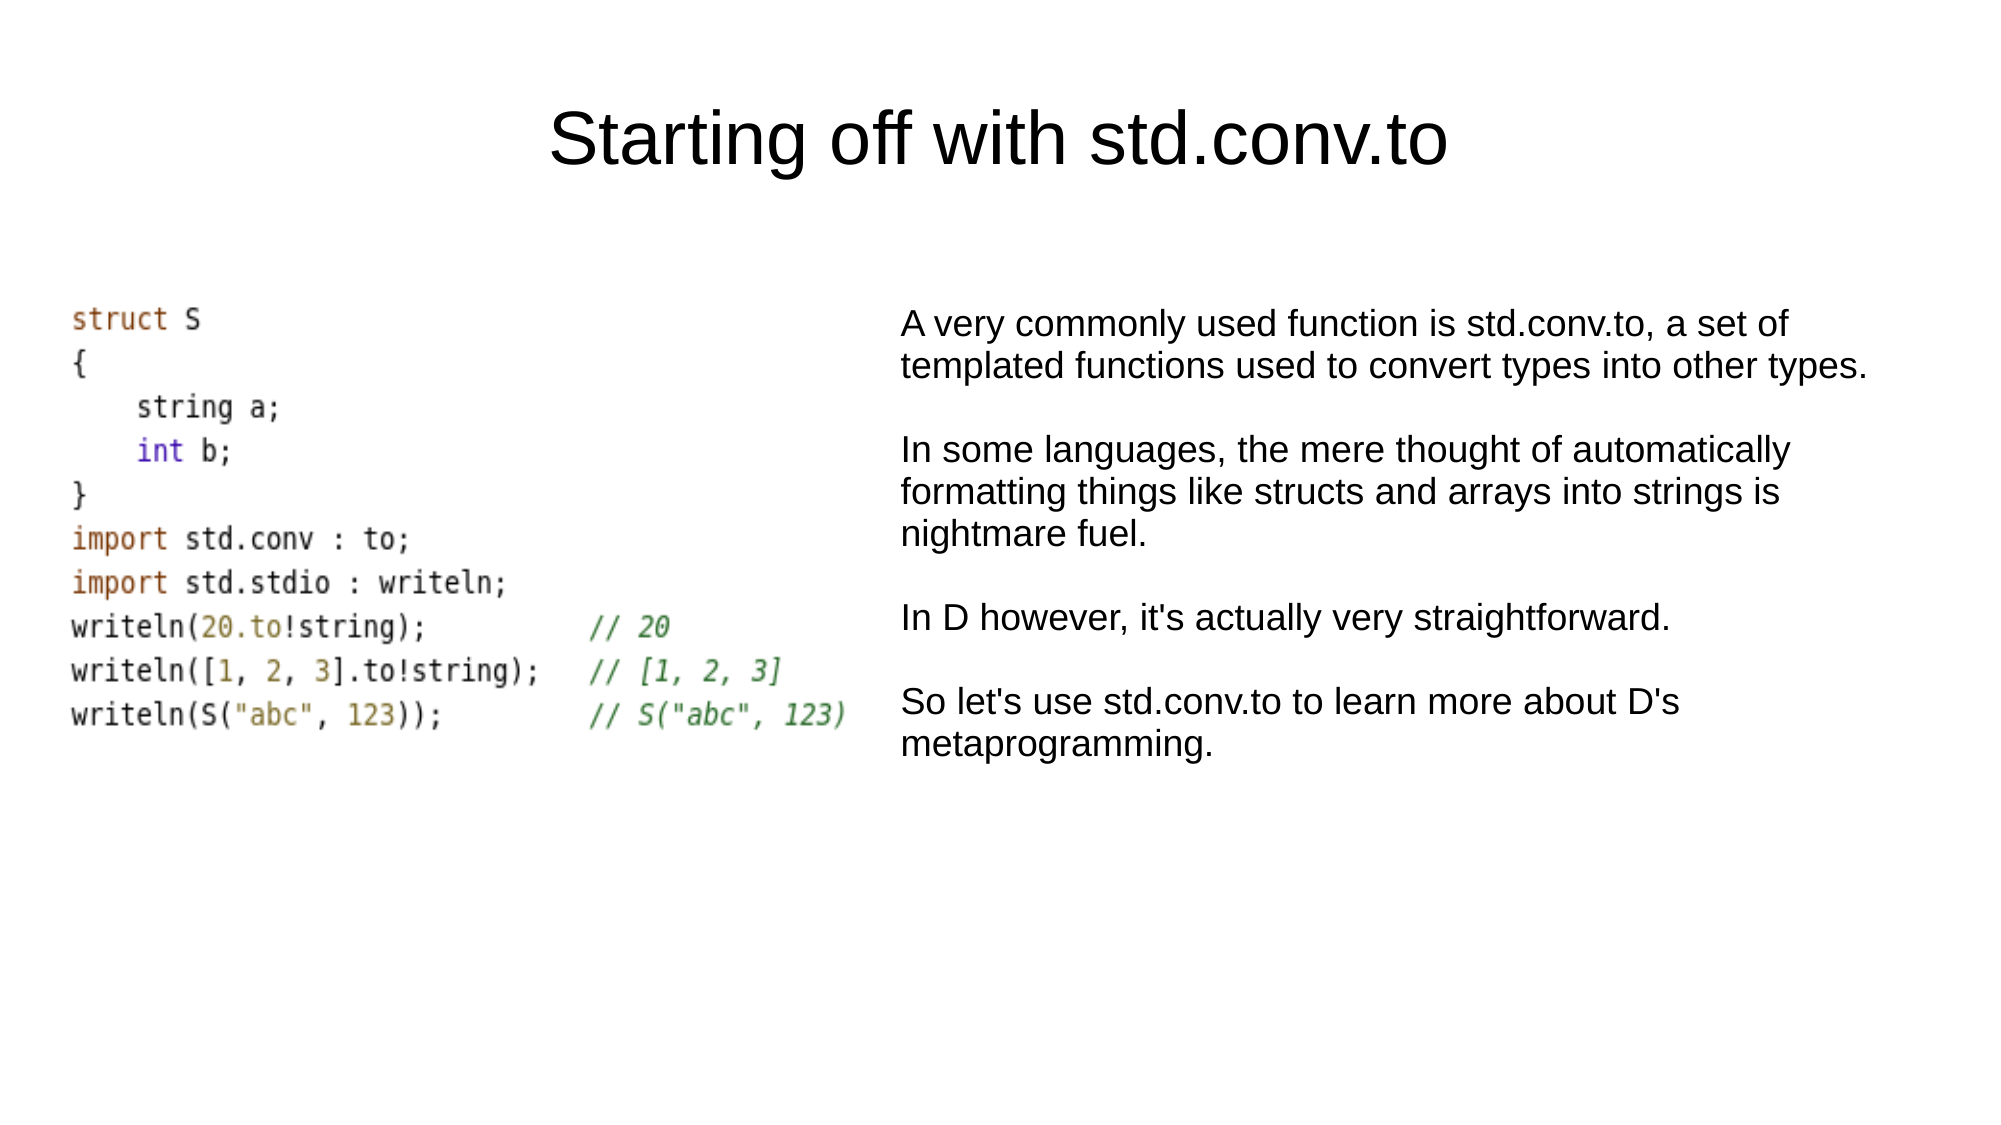

# Starting off with std.conv.to
A very commonly used function is std.conv.to, a set of templated functions used to convert types into other types.
In some languages, the mere thought of automatically formatting things like structs and arrays into strings is nightmare fuel.
In D however, it's actually very straightforward.
So let's use std.conv.to to learn more about D's metaprogramming.